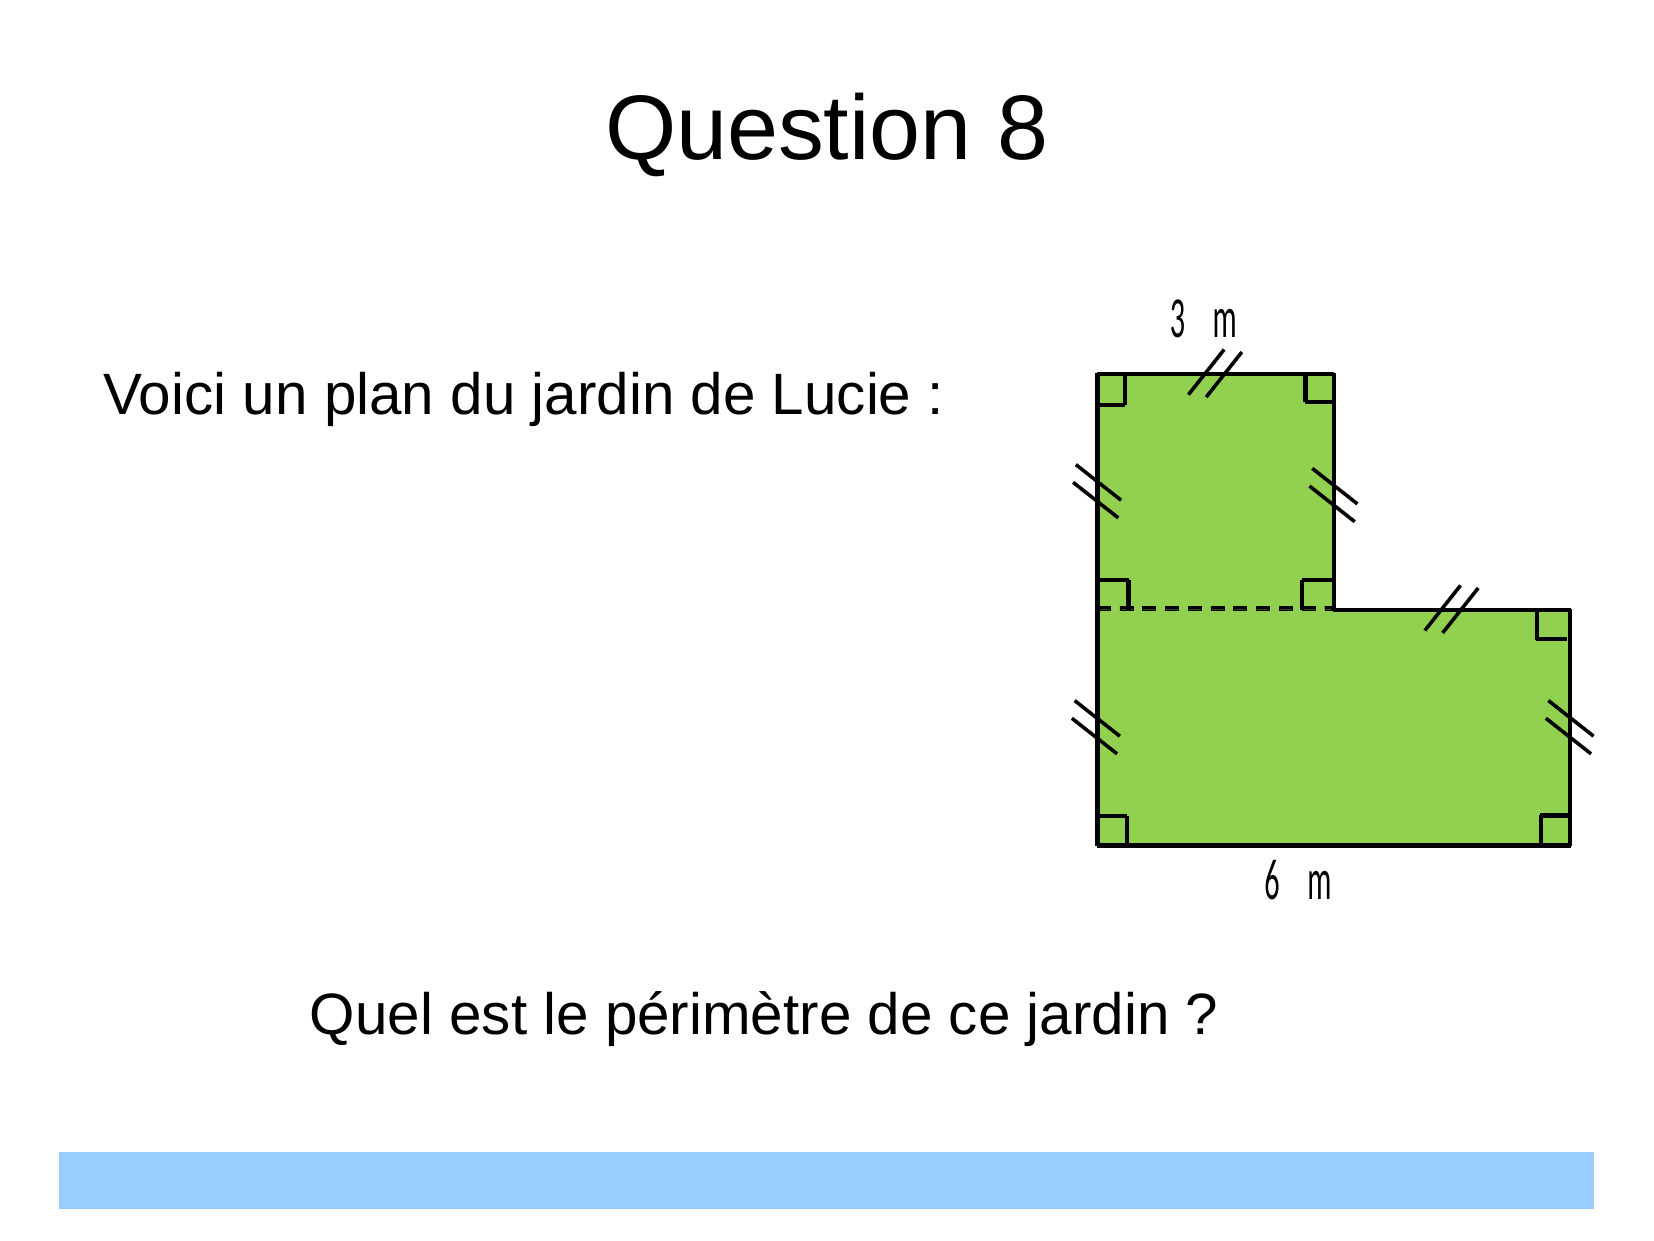

# Question 8
Voici un plan du jardin de Lucie :
Quel est le périmètre de ce jardin ?
| |
| --- |